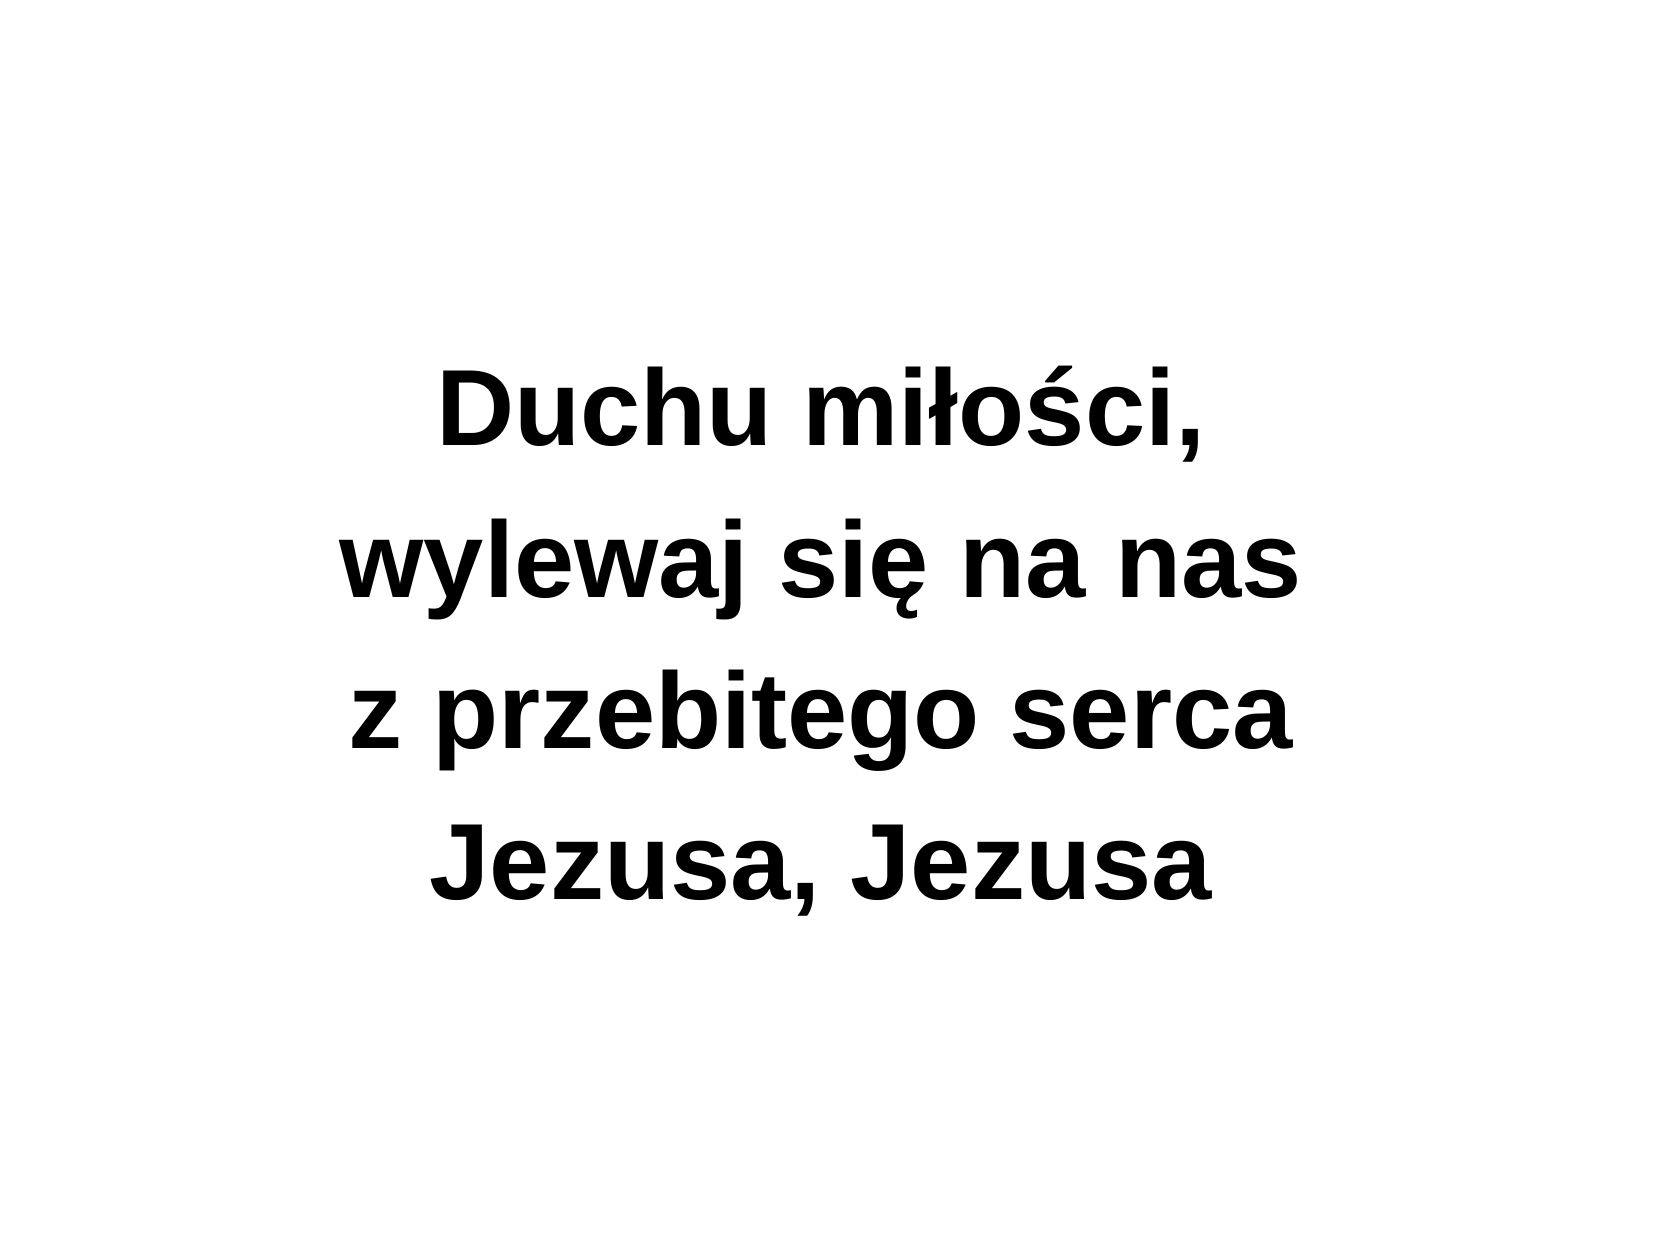

# Duchu miłości,
wylewaj się na nas
z przebitego serca
Jezusa, Jezusa